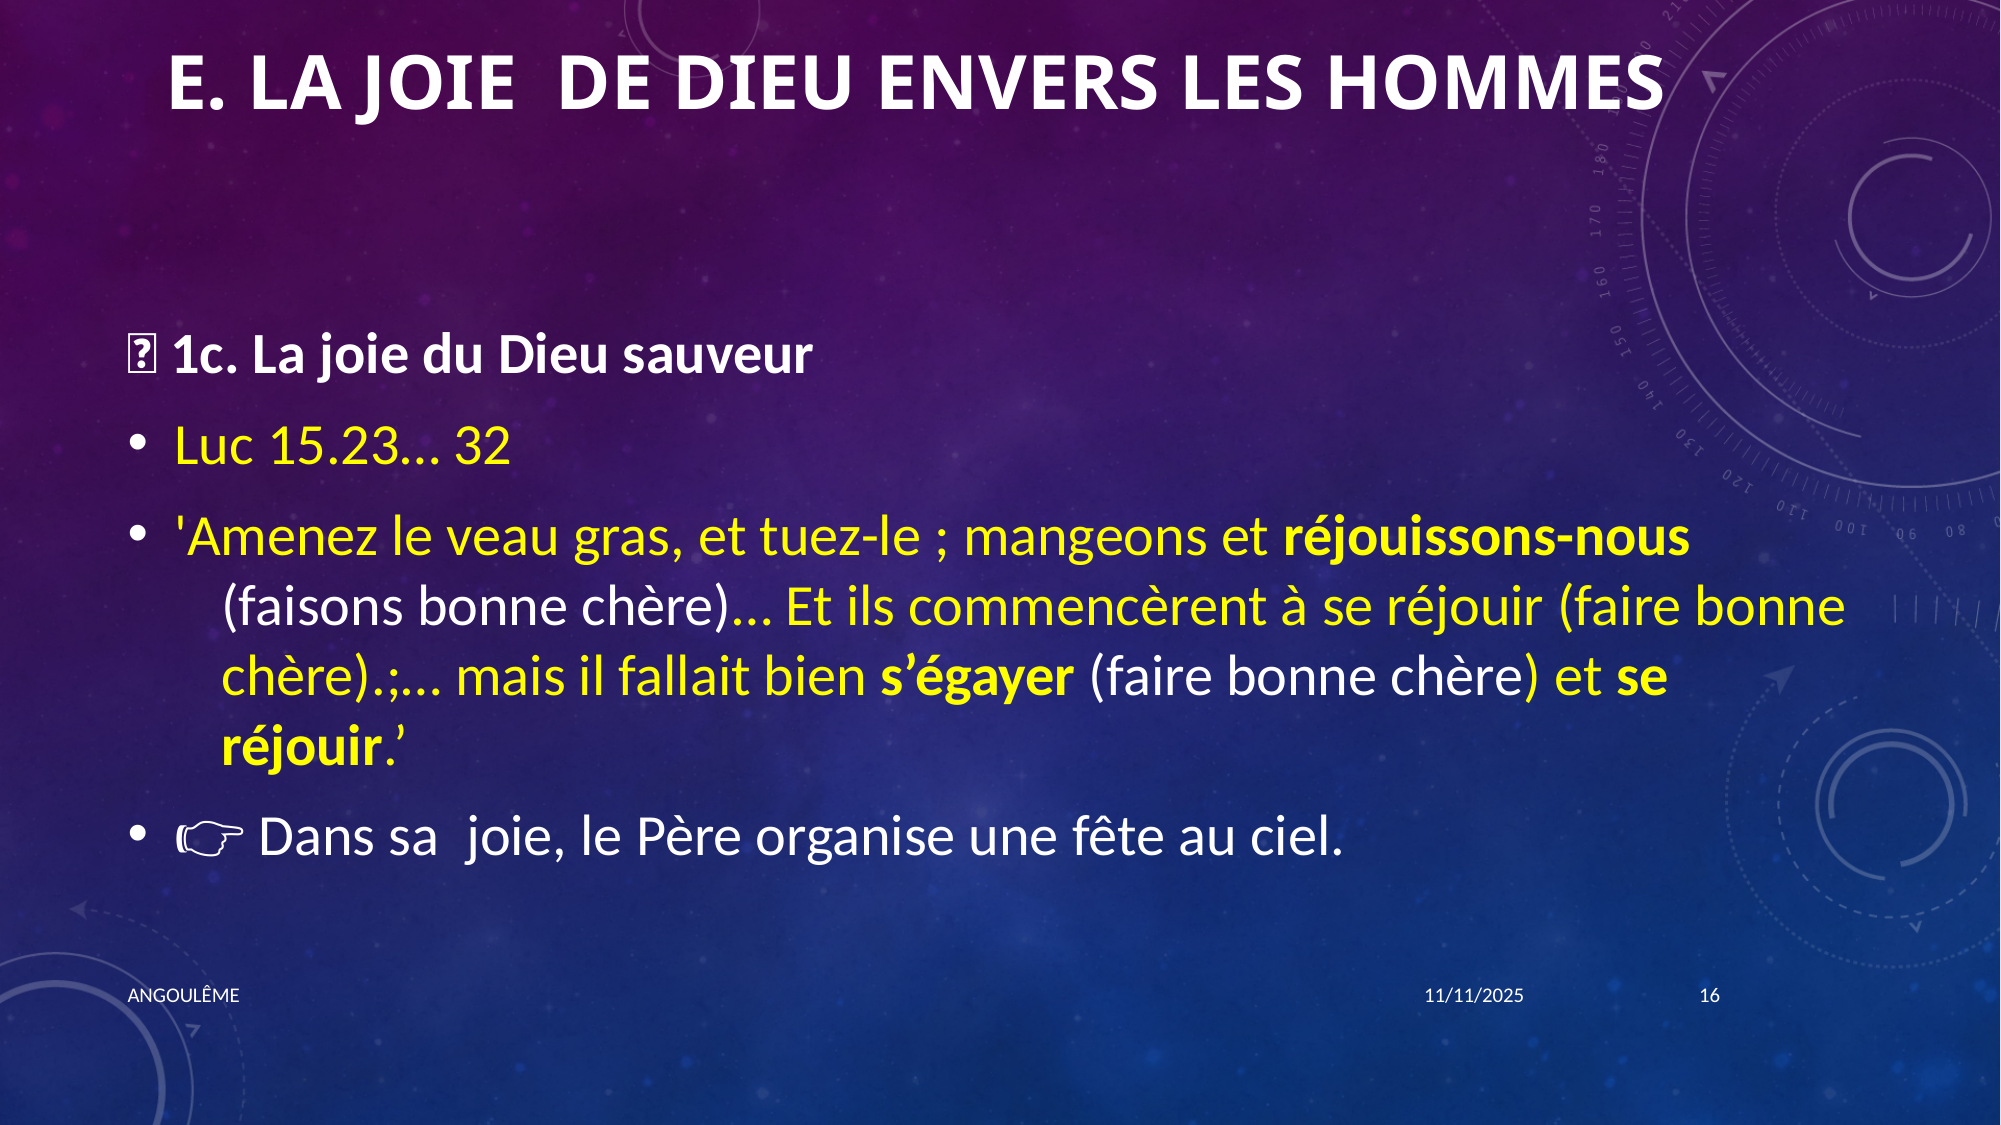

# E. La joie de Dieu envers les hommes
✨ 1c. La joie du Dieu sauveur
Luc 15.23… 32
'Amenez le veau gras, et tuez-le ; mangeons et réjouissons-nous (faisons bonne chère)… Et ils commencèrent à se réjouir (faire bonne chère).;… mais il fallait bien s’égayer (faire bonne chère) et se réjouir.’
👉 Dans sa joie, le Père organise une fête au ciel.
ANGOULÊME
11/11/2025
16